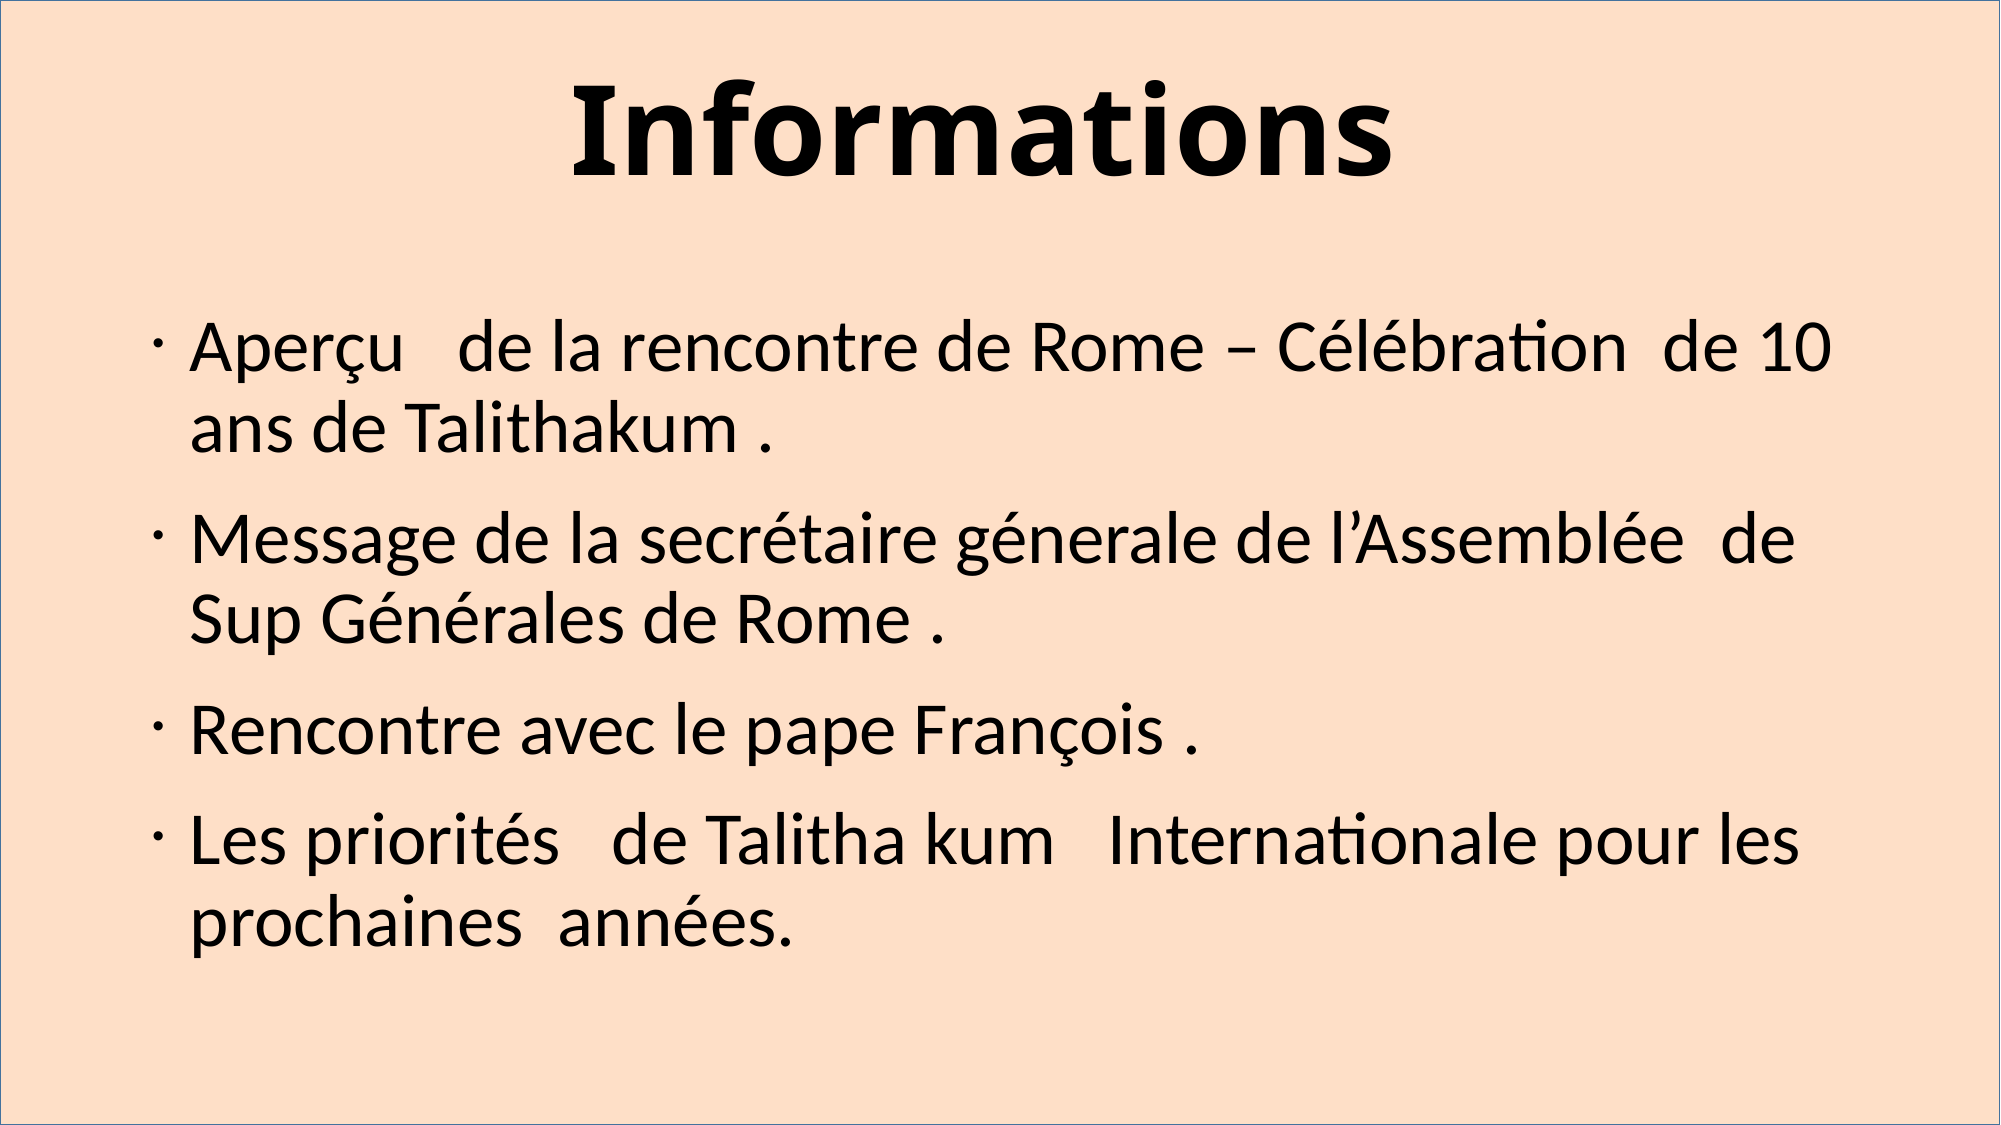

# Informations
Aperçu de la rencontre de Rome – Célébration de 10 ans de Talithakum .
Message de la secrétaire génerale de l’Assemblée de Sup Générales de Rome .
Rencontre avec le pape François .
Les priorités de Talitha kum Internationale pour les prochaines années.